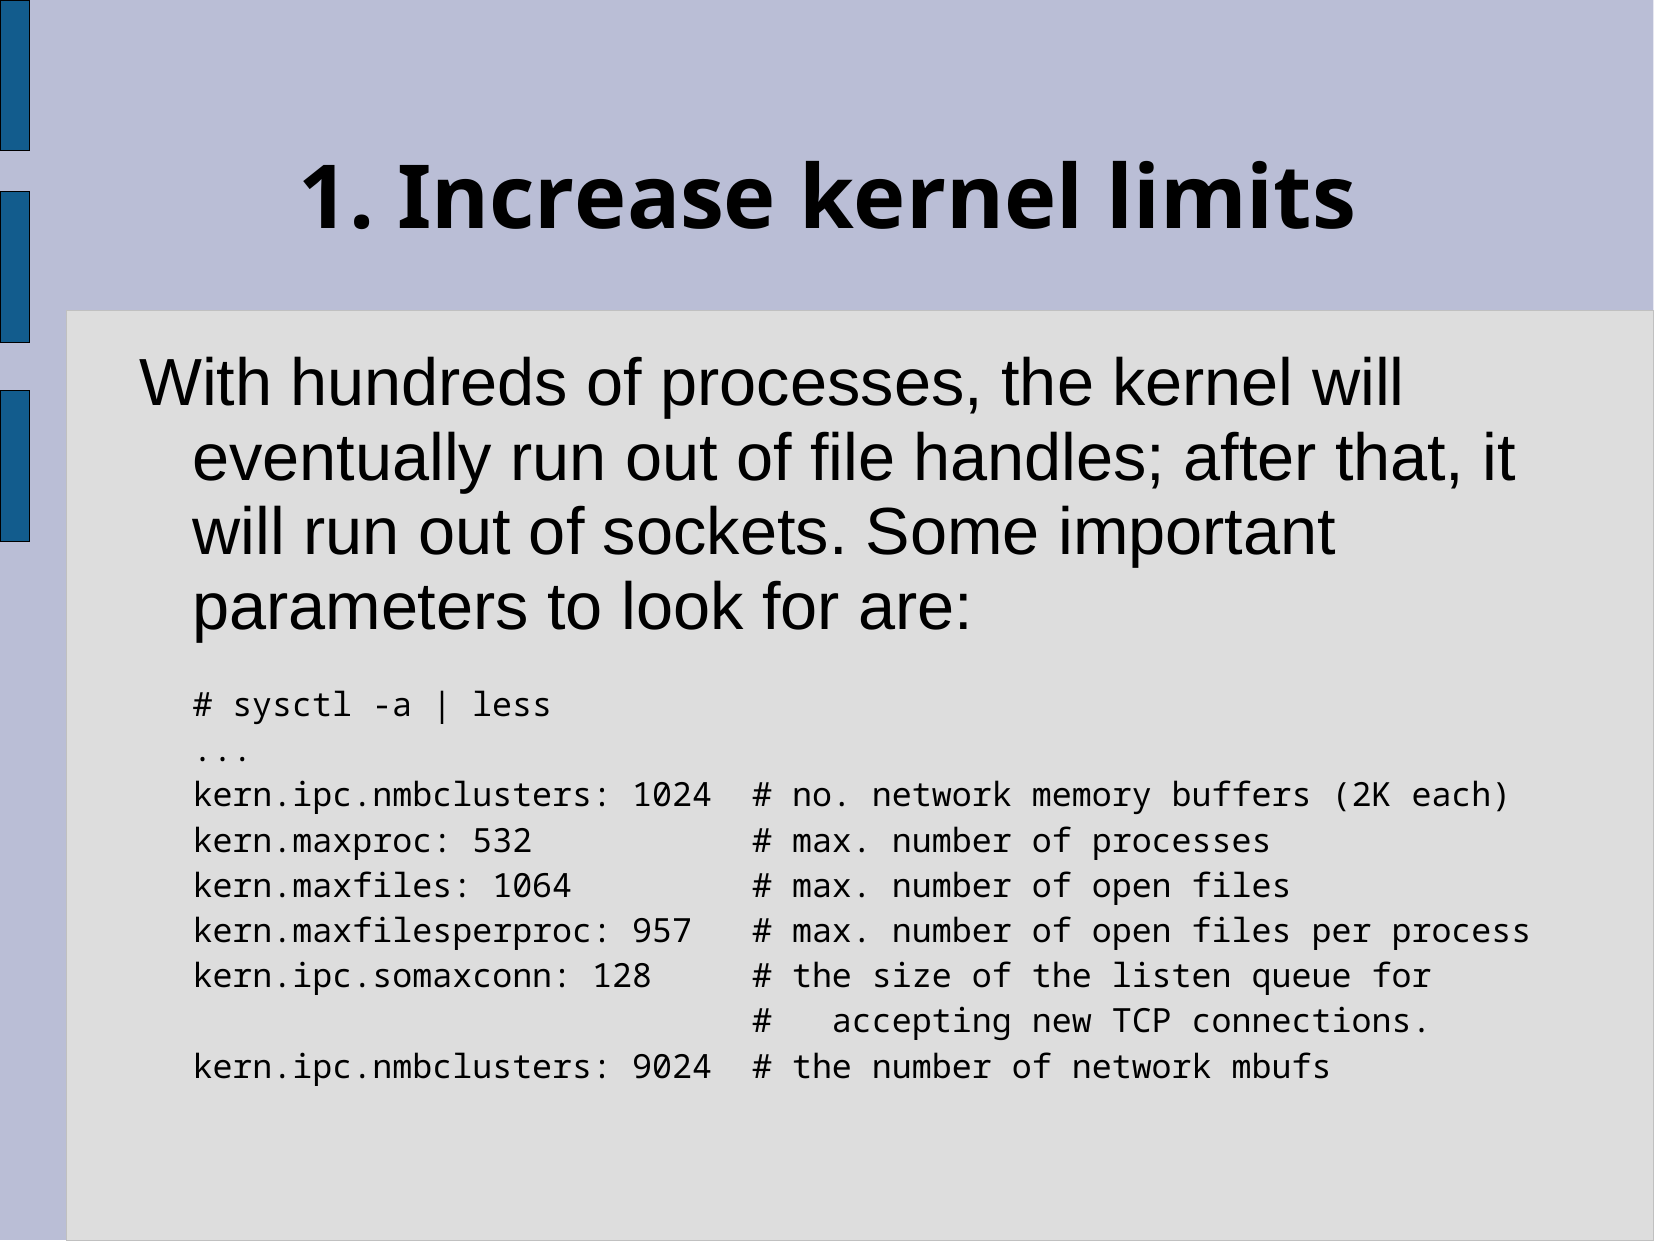

# 1. Increase kernel limits
With hundreds of processes, the kernel will eventually run out of file handles; after that, it will run out of sockets. Some important parameters to look for are:
# sysctl -a | less
...
kern.ipc.nmbclusters: 1024 # no. network memory buffers (2K each)
kern.maxproc: 532 # max. number of processes
kern.maxfiles: 1064 # max. number of open files
kern.maxfilesperproc: 957 # max. number of open files per process
kern.ipc.somaxconn: 128 # the size of the listen queue for 	 # accepting new TCP connections.
kern.ipc.nmbclusters: 9024 # the number of network mbufs